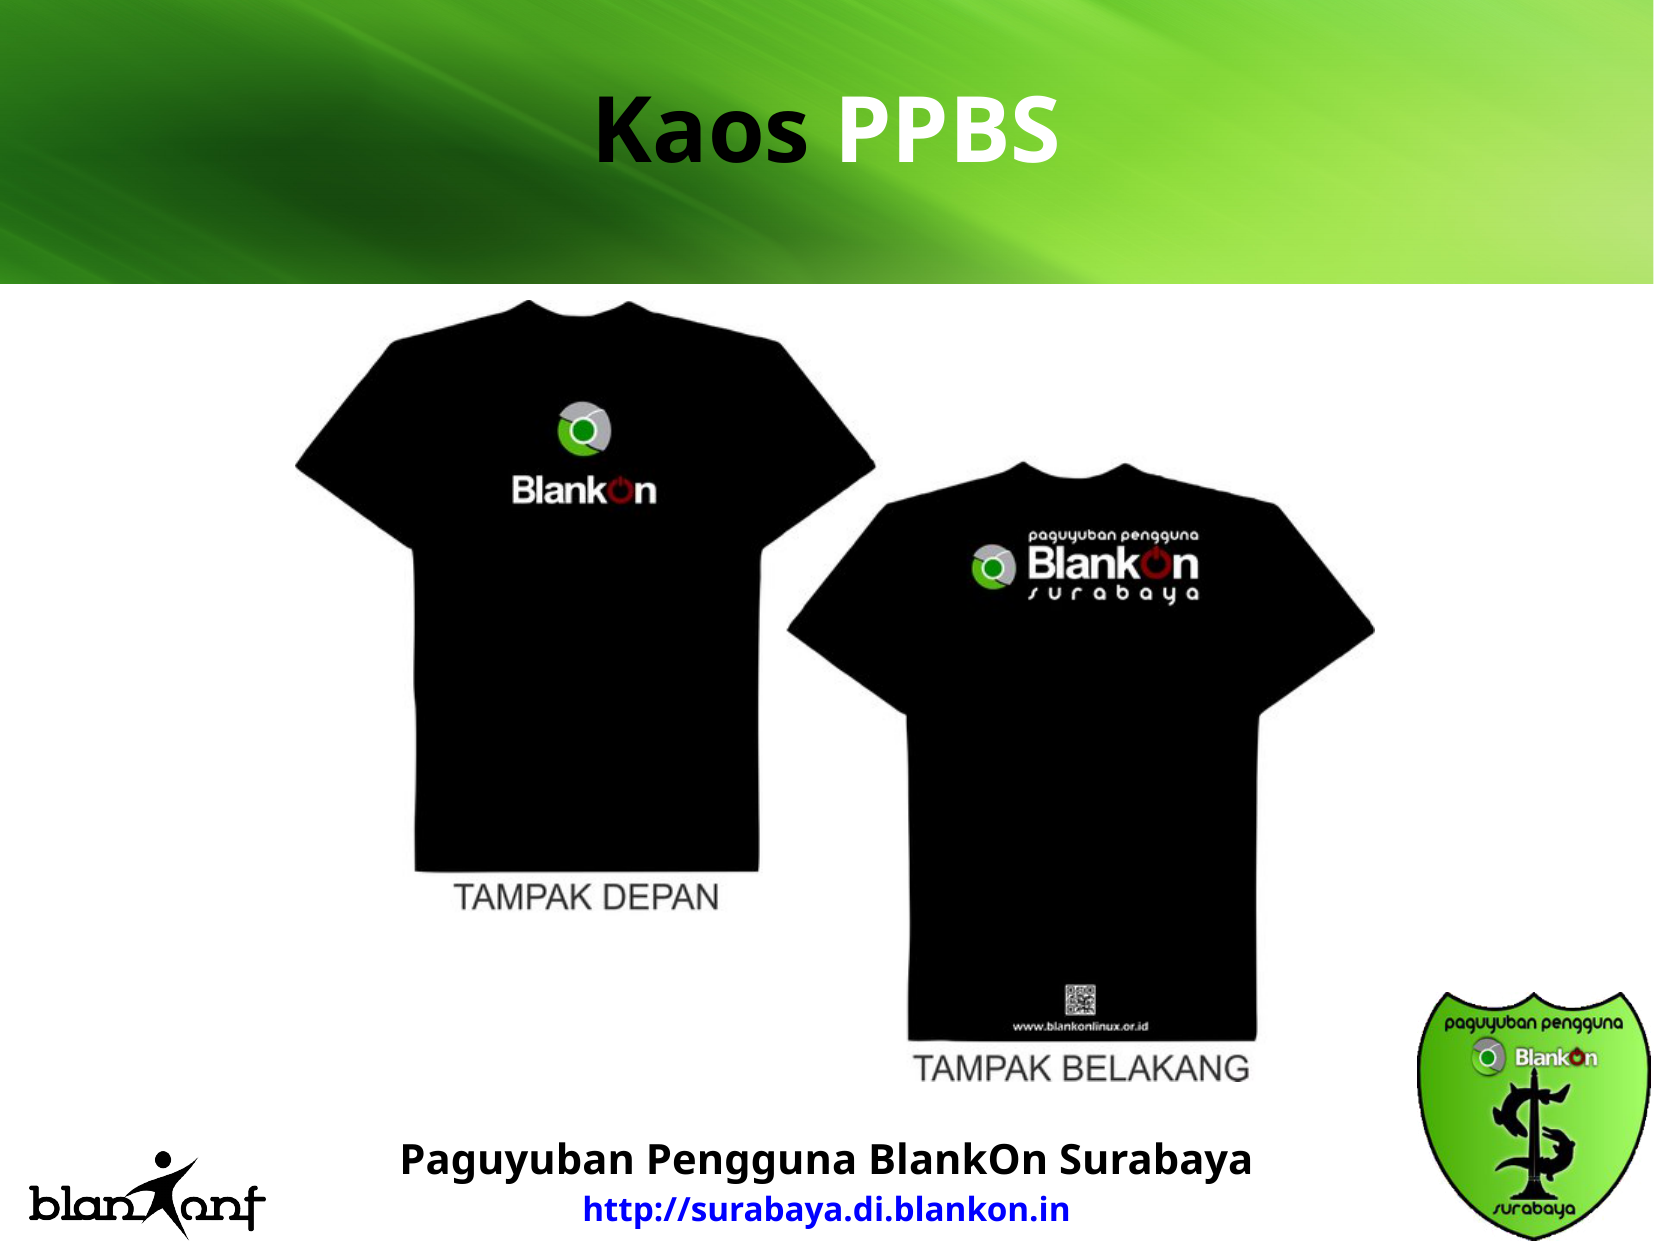

Kaos PPBS
# Kaos PPBS
Paguyuban Pengguna BlankOn Surabaya
http://surabaya.di.blankon.in